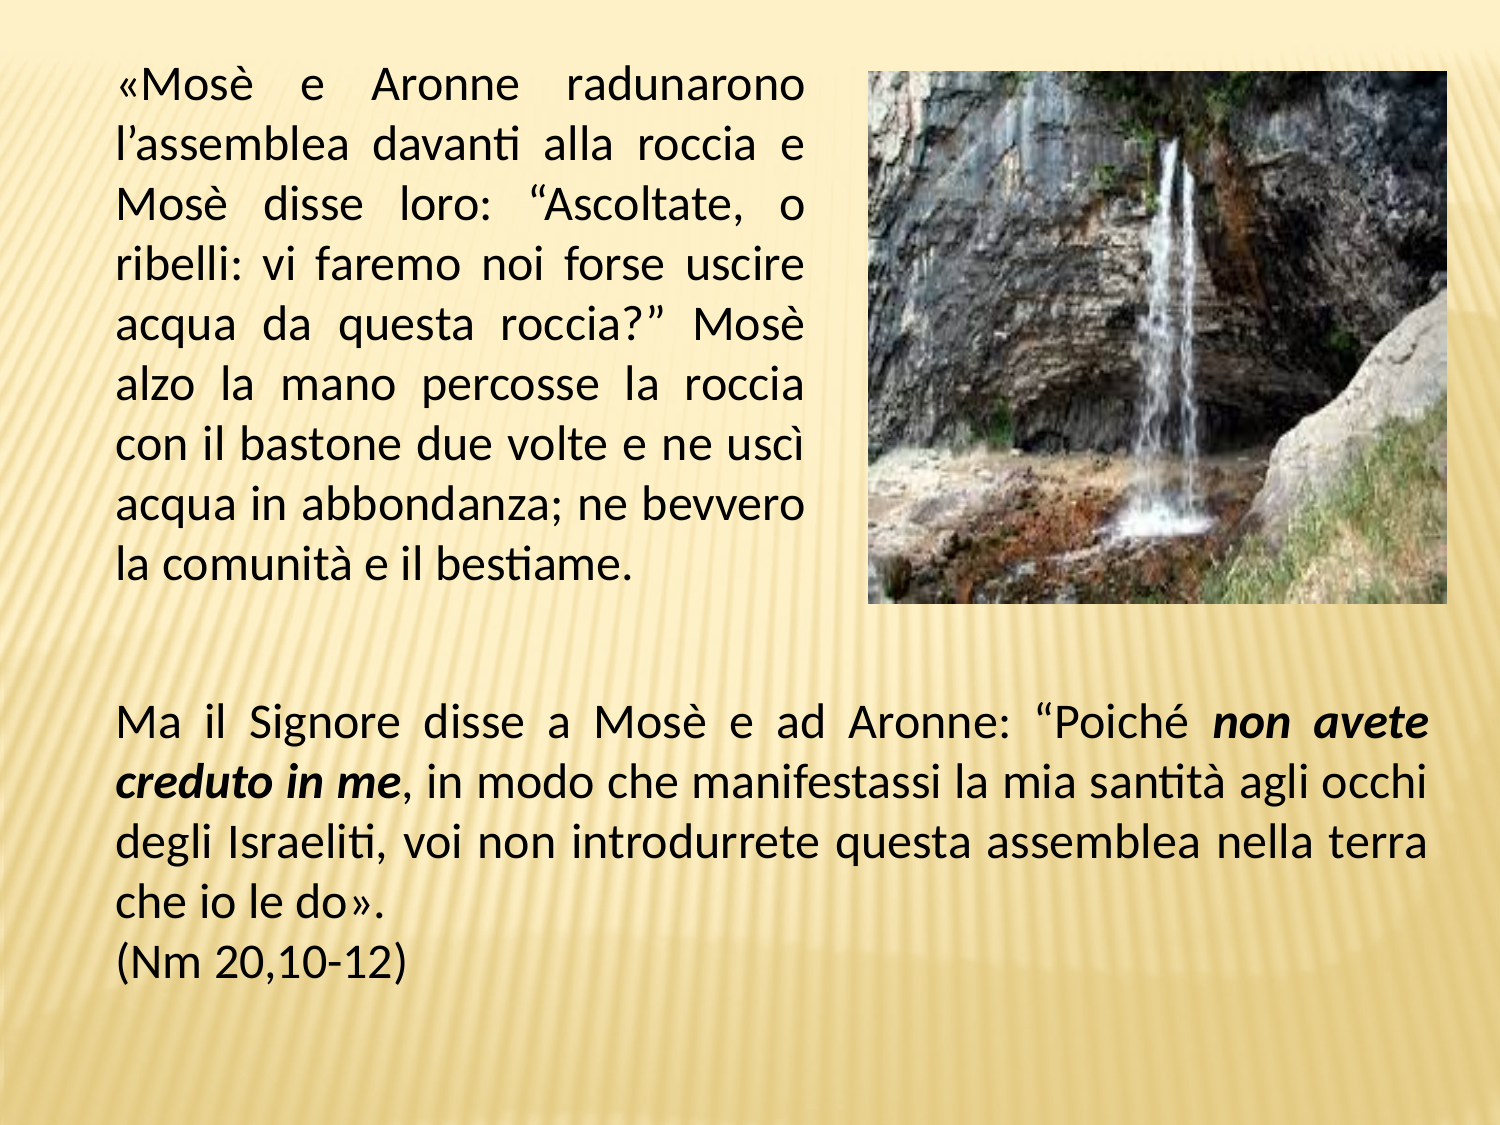

«Mosè e Aronne radunarono l’assemblea davanti alla roccia e Mosè disse loro: “Ascoltate, o ribelli: vi faremo noi forse uscire acqua da questa roccia?” Mosè alzo la mano percosse la roccia con il bastone due volte e ne uscì acqua in abbondanza; ne bevvero la comunità e il bestiame.
Ma il Signore disse a Mosè e ad Aronne: “Poiché non avete creduto in me, in modo che manifestassi la mia santità agli occhi degli Israeliti, voi non introdurrete questa assemblea nella terra che io le do».
(Nm 20,10-12)